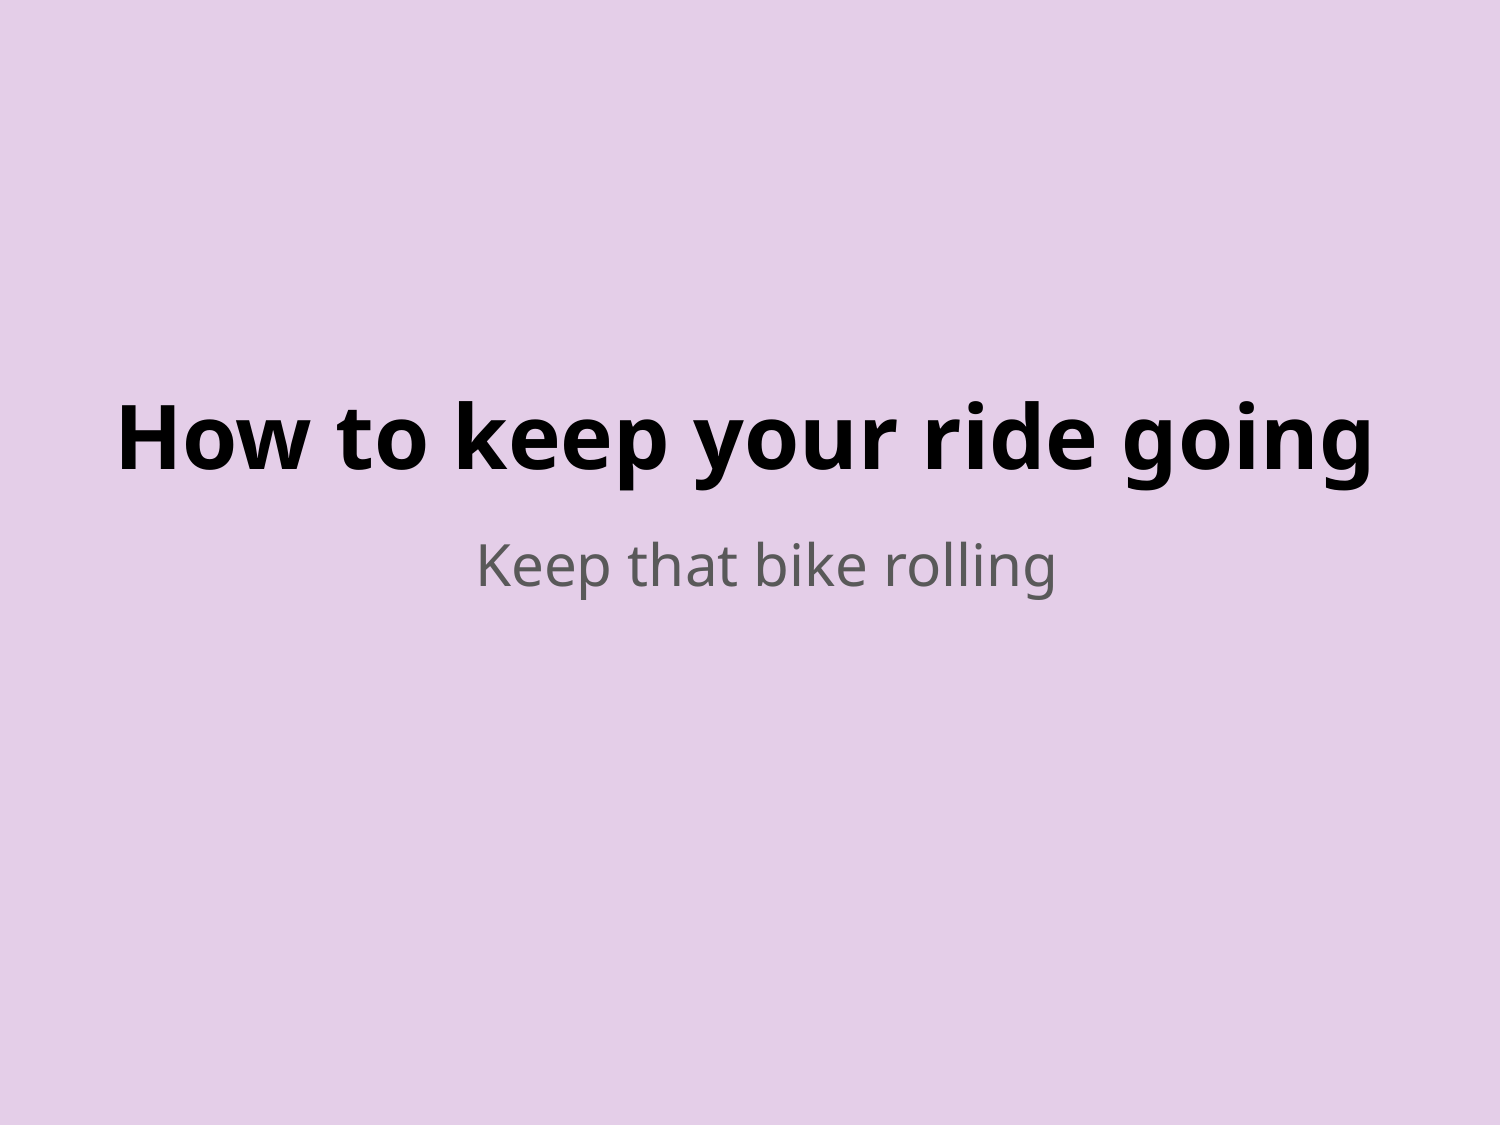

# How to keep your ride going
Keep that bike rolling